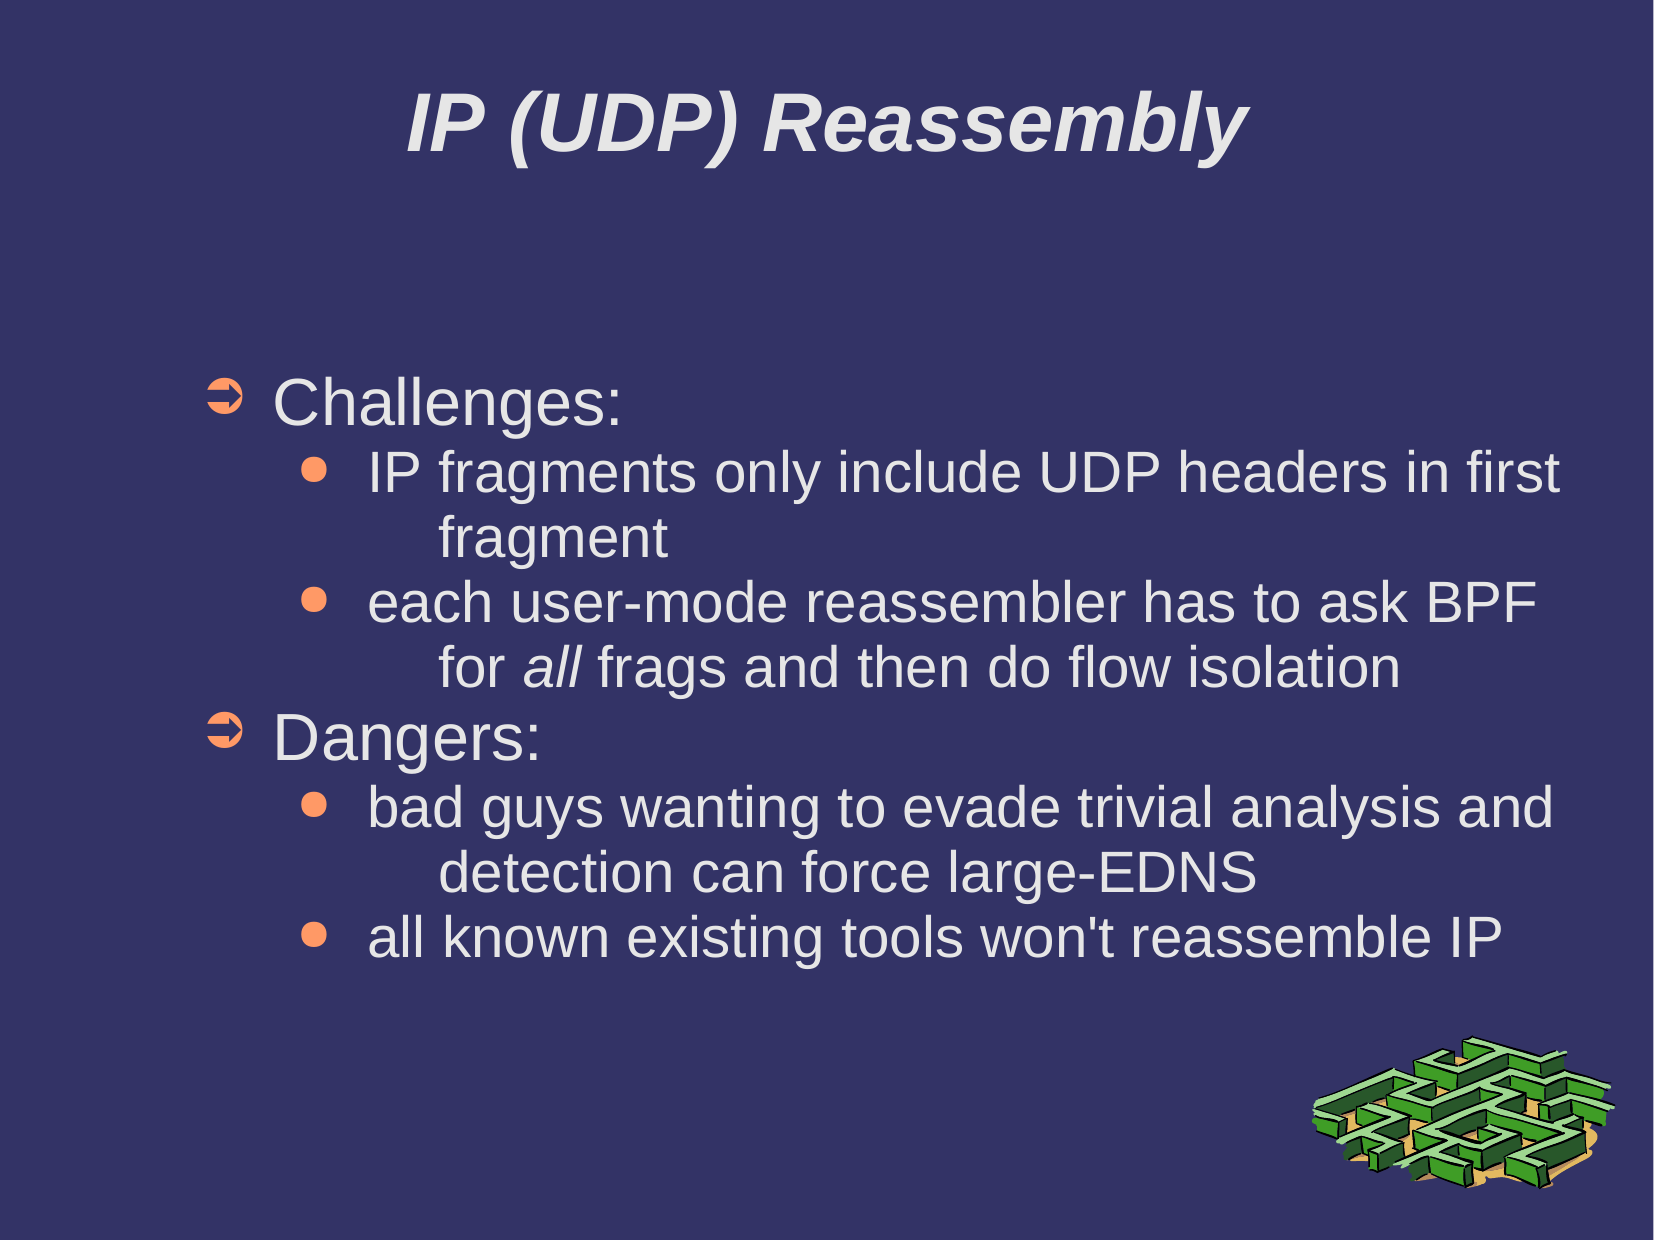

# IP (UDP) Reassembly
Challenges:
IP fragments only include UDP headers in first fragment
each user-mode reassembler has to ask BPF for all frags and then do flow isolation
Dangers:
bad guys wanting to evade trivial analysis and detection can force large-EDNS
all known existing tools won't reassemble IP